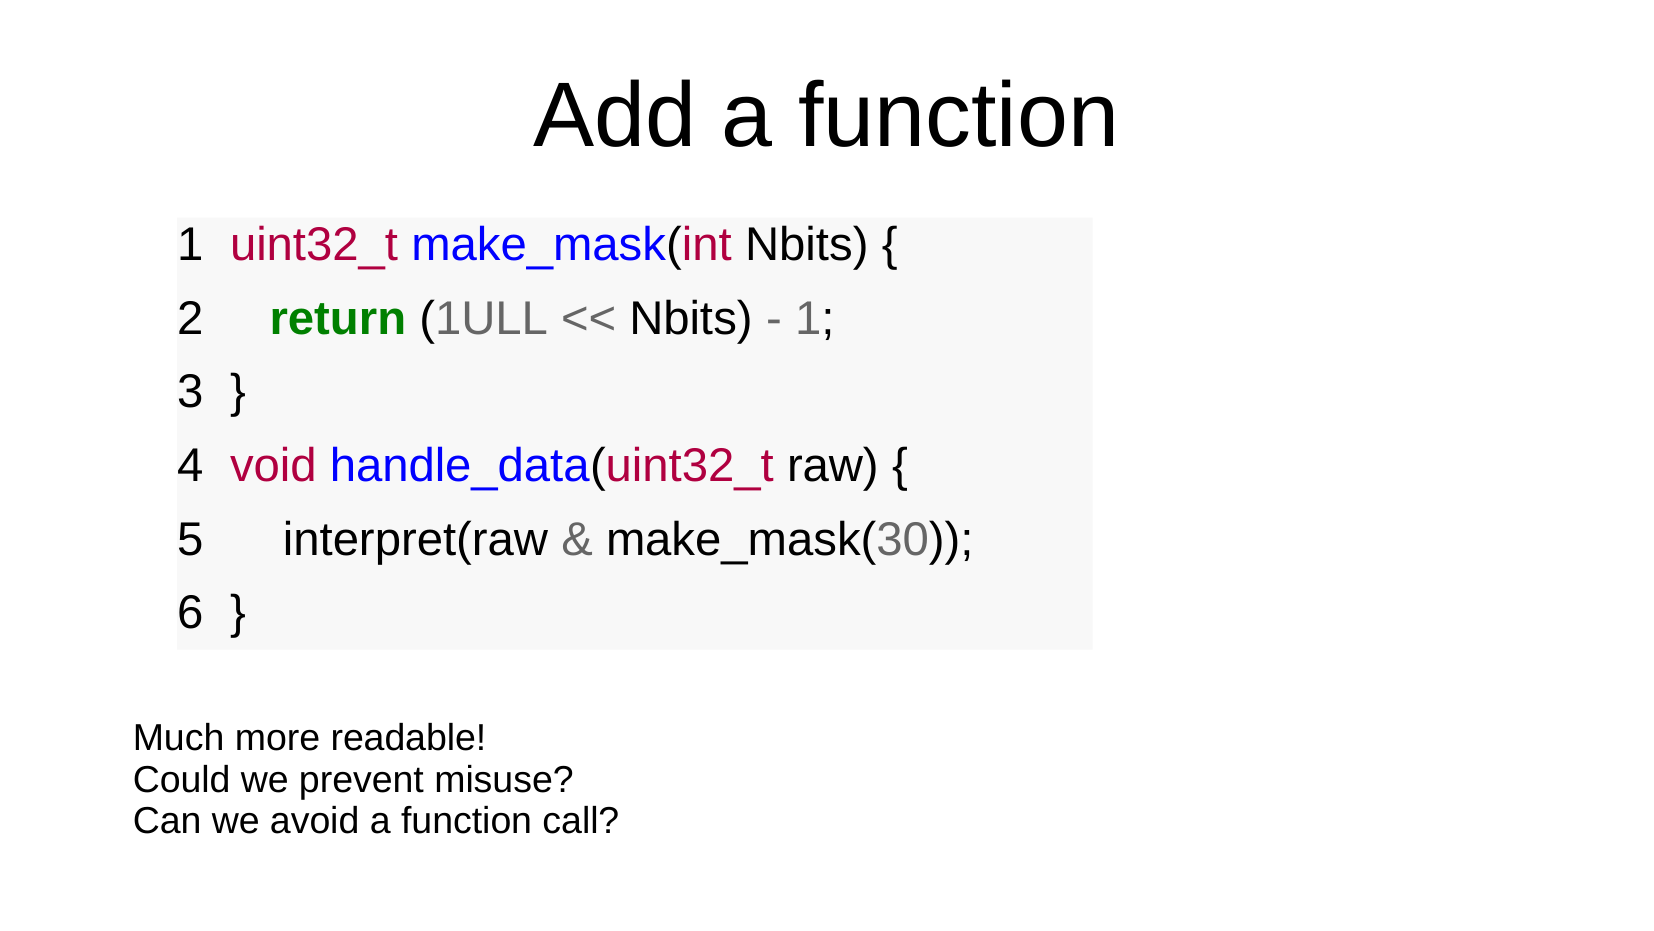

# Add a function
1 uint32_t make_mask(int Nbits) {
2 return (1ULL << Nbits) - 1;
3 }
4 void handle_data(uint32_t raw) {
5 interpret(raw & make_mask(30));
6 }
Much more readable!
Could we prevent misuse?
Can we avoid a function call?